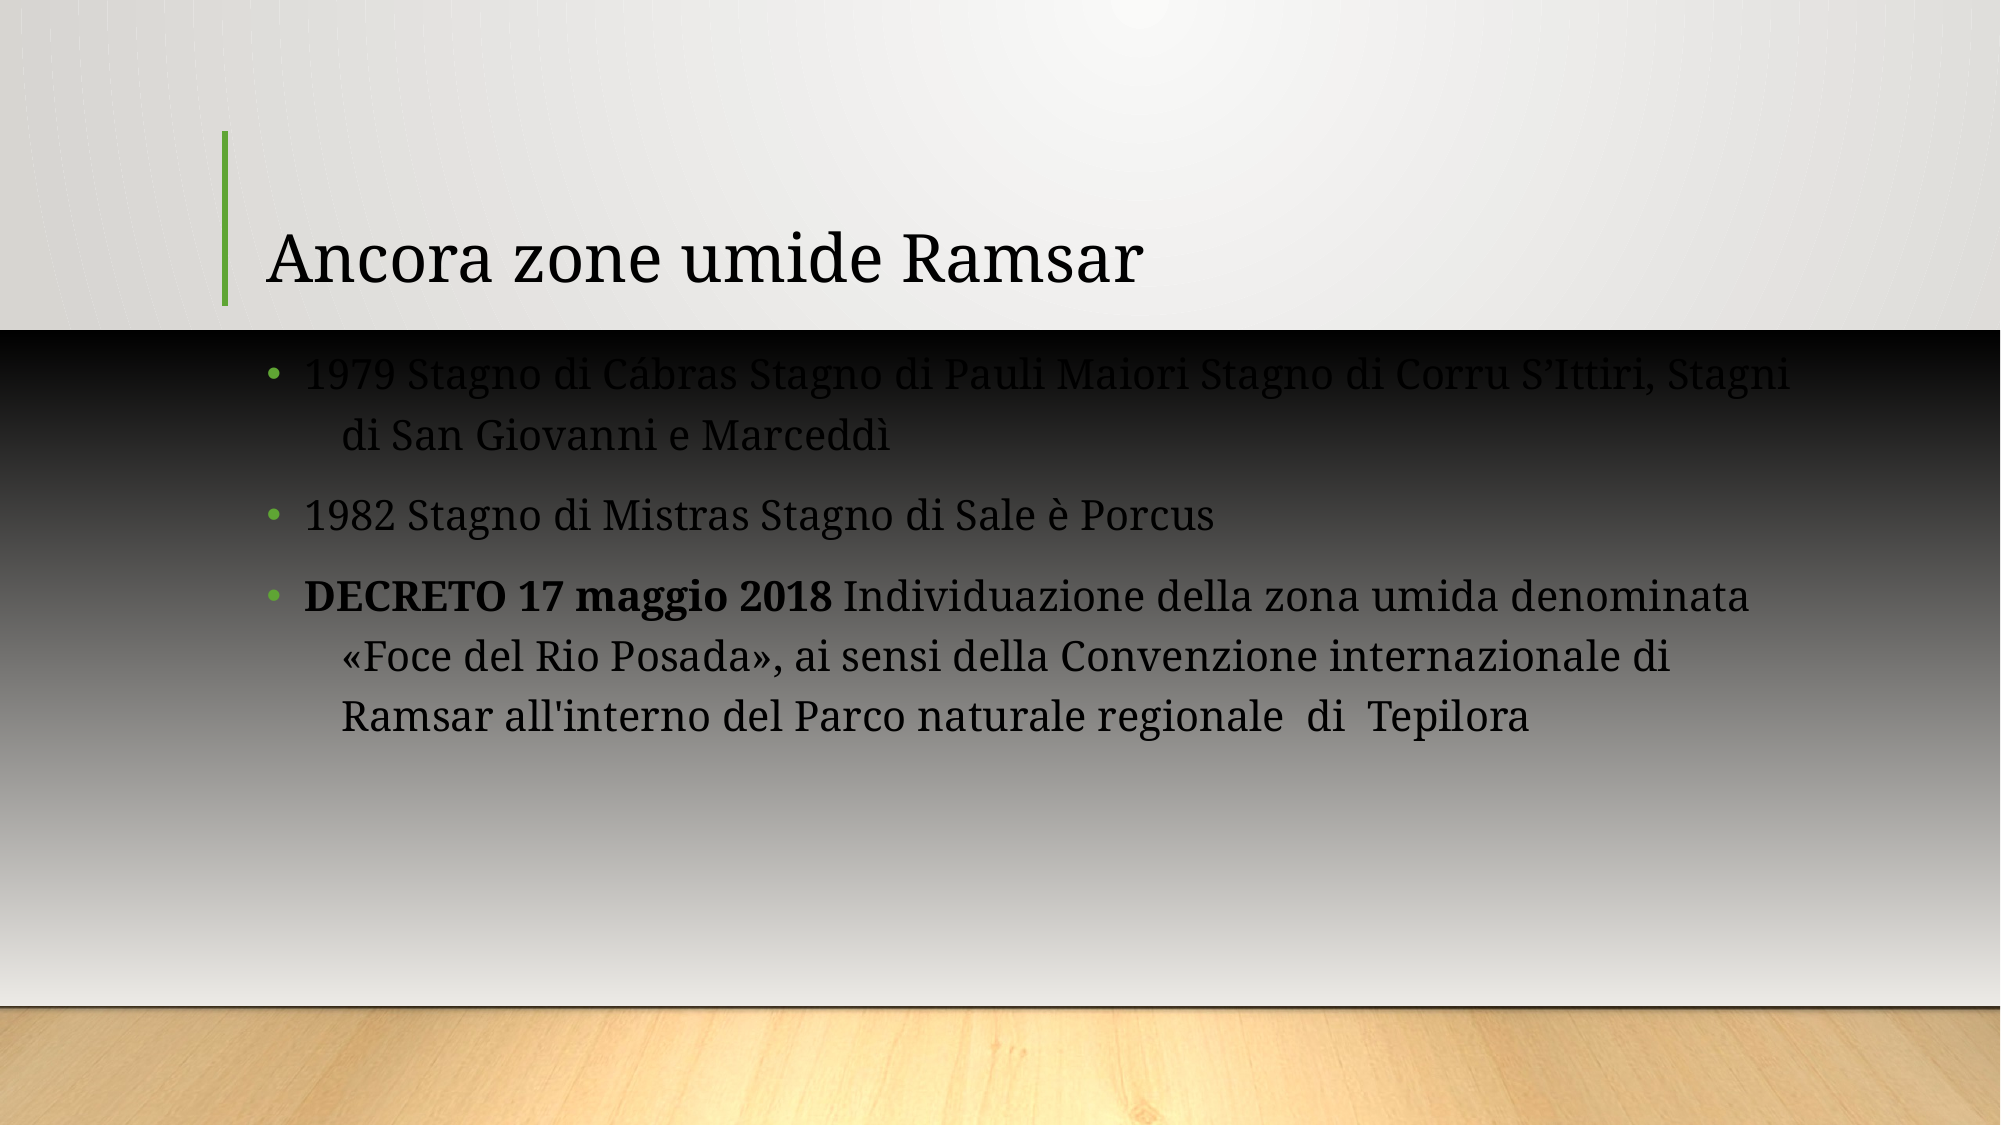

# Ancora zone umide Ramsar
1979 Stagno di Cábras Stagno di Pauli Maiori Stagno di Corru S’Ittiri, Stagni di San Giovanni e Marceddì
1982 Stagno di Mistras Stagno di Sale è Porcus
DECRETO 17 maggio 2018 Individuazione della zona umida denominata «Foce del Rio Posada», ai sensi della Convenzione internazionale di Ramsar all'interno del Parco naturale regionale di Tepilora